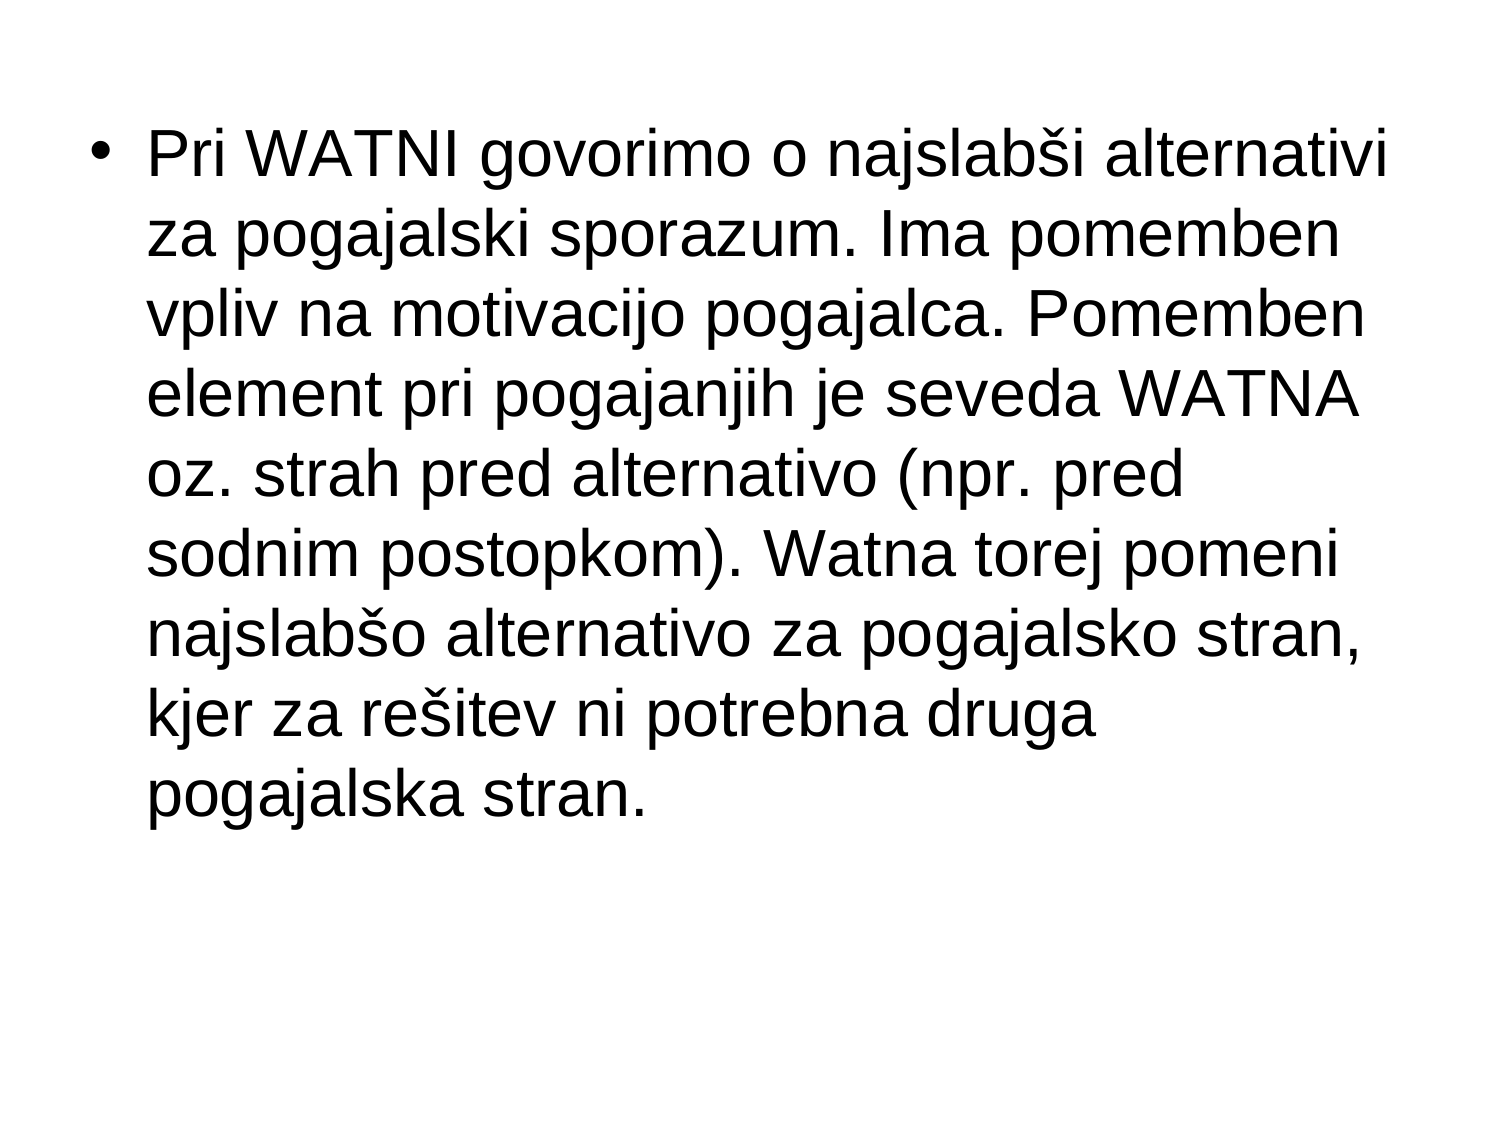

#
Pri WATNI govorimo o najslabši alternativi za pogajalski sporazum. Ima pomemben vpliv na motivacijo pogajalca. Pomemben element pri pogajanjih je seveda WATNA oz. strah pred alternativo (npr. pred sodnim postopkom). Watna torej pomeni najslabšo alternativo za pogajalsko stran, kjer za rešitev ni potrebna druga pogajalska stran.